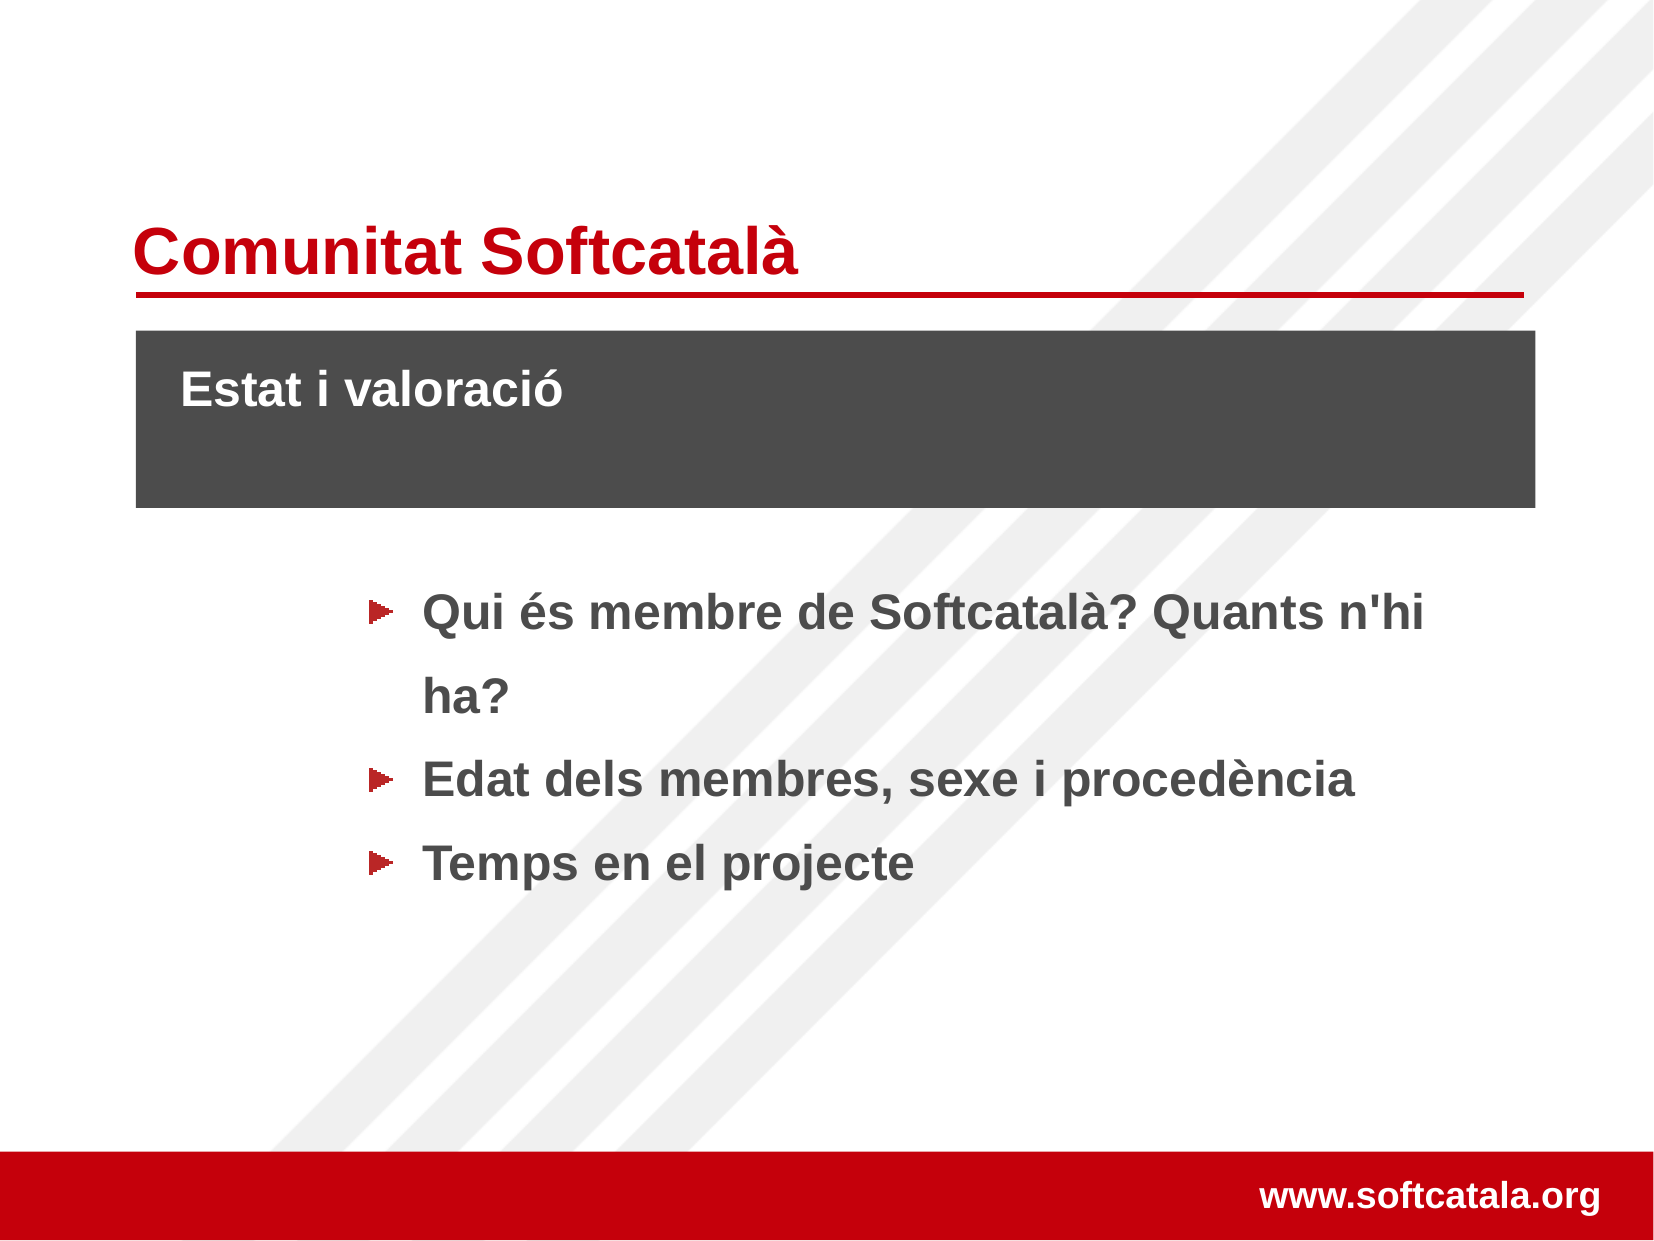

Comunitat Softcatalà
Estat i valoració
Qui és membre de Softcatalà? Quants n'hi ha?
Edat dels membres, sexe i procedència
Temps en el projecte
 www.softcatala.org